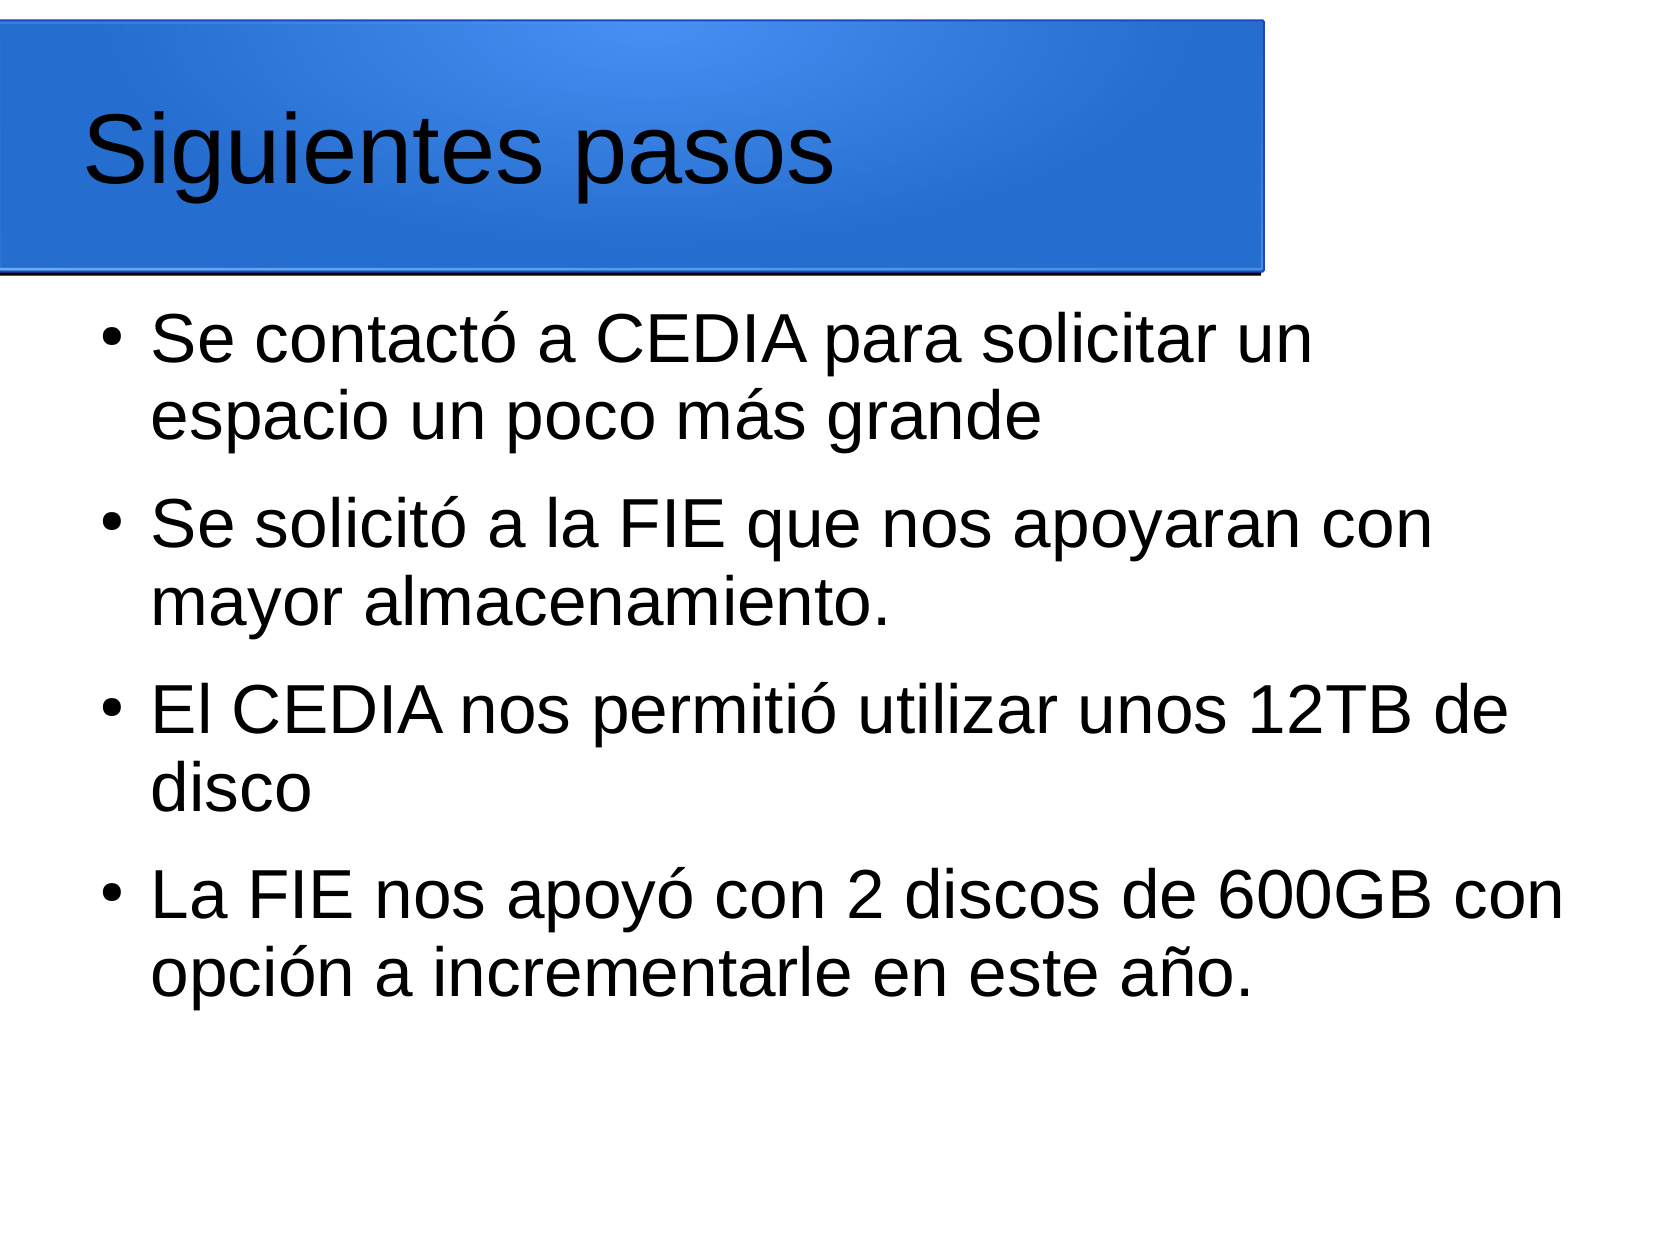

# Siguientes pasos
Se contactó a CEDIA para solicitar un espacio un poco más grande
Se solicitó a la FIE que nos apoyaran con mayor almacenamiento.
El CEDIA nos permitió utilizar unos 12TB de disco
La FIE nos apoyó con 2 discos de 600GB con opción a incrementarle en este año.